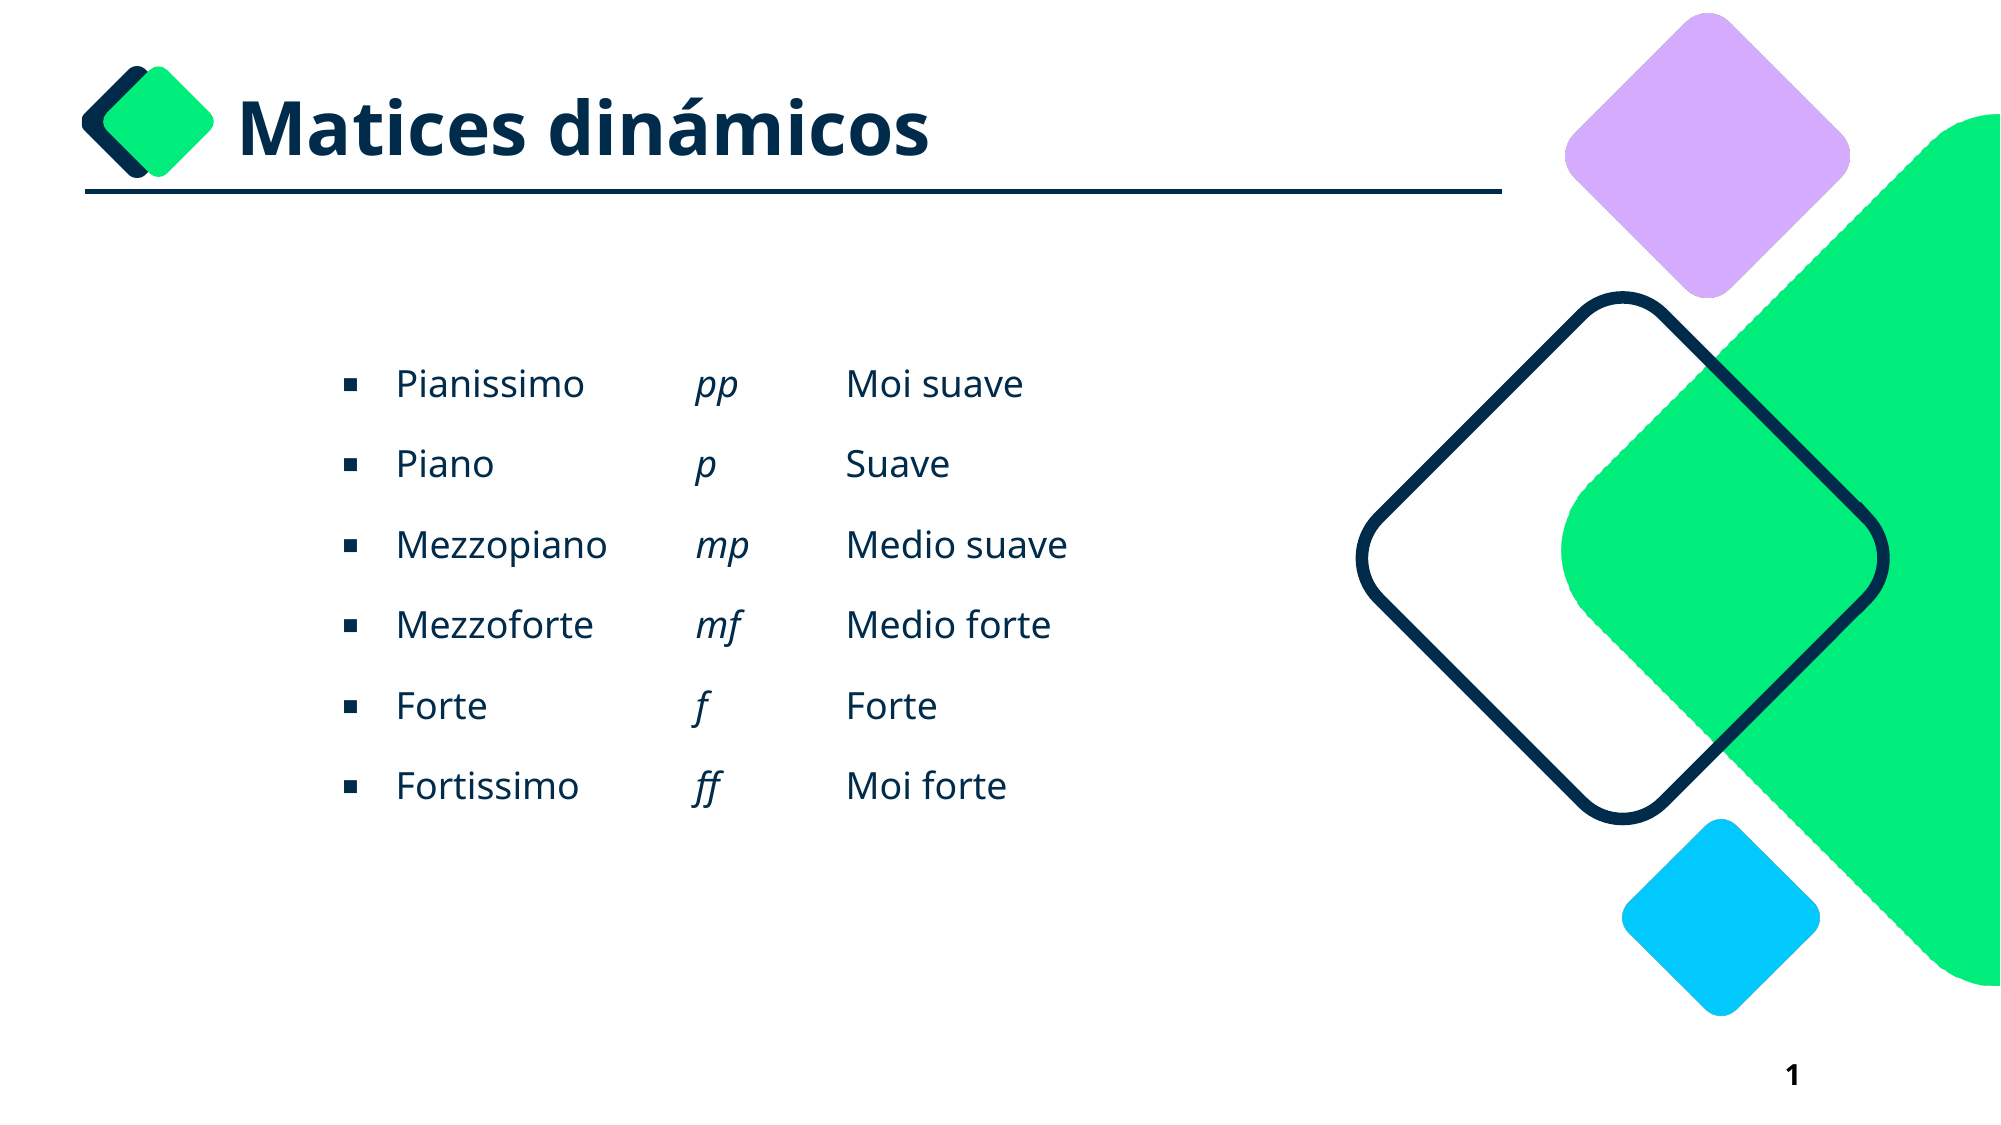

# Matices dinámicos
Pianissimo	pp	Moi suave
Piano		p	Suave
Mezzopiano	mp	Medio suave
Mezzoforte	mf	Medio forte
Forte		f	Forte
Fortissimo	ff	Moi forte